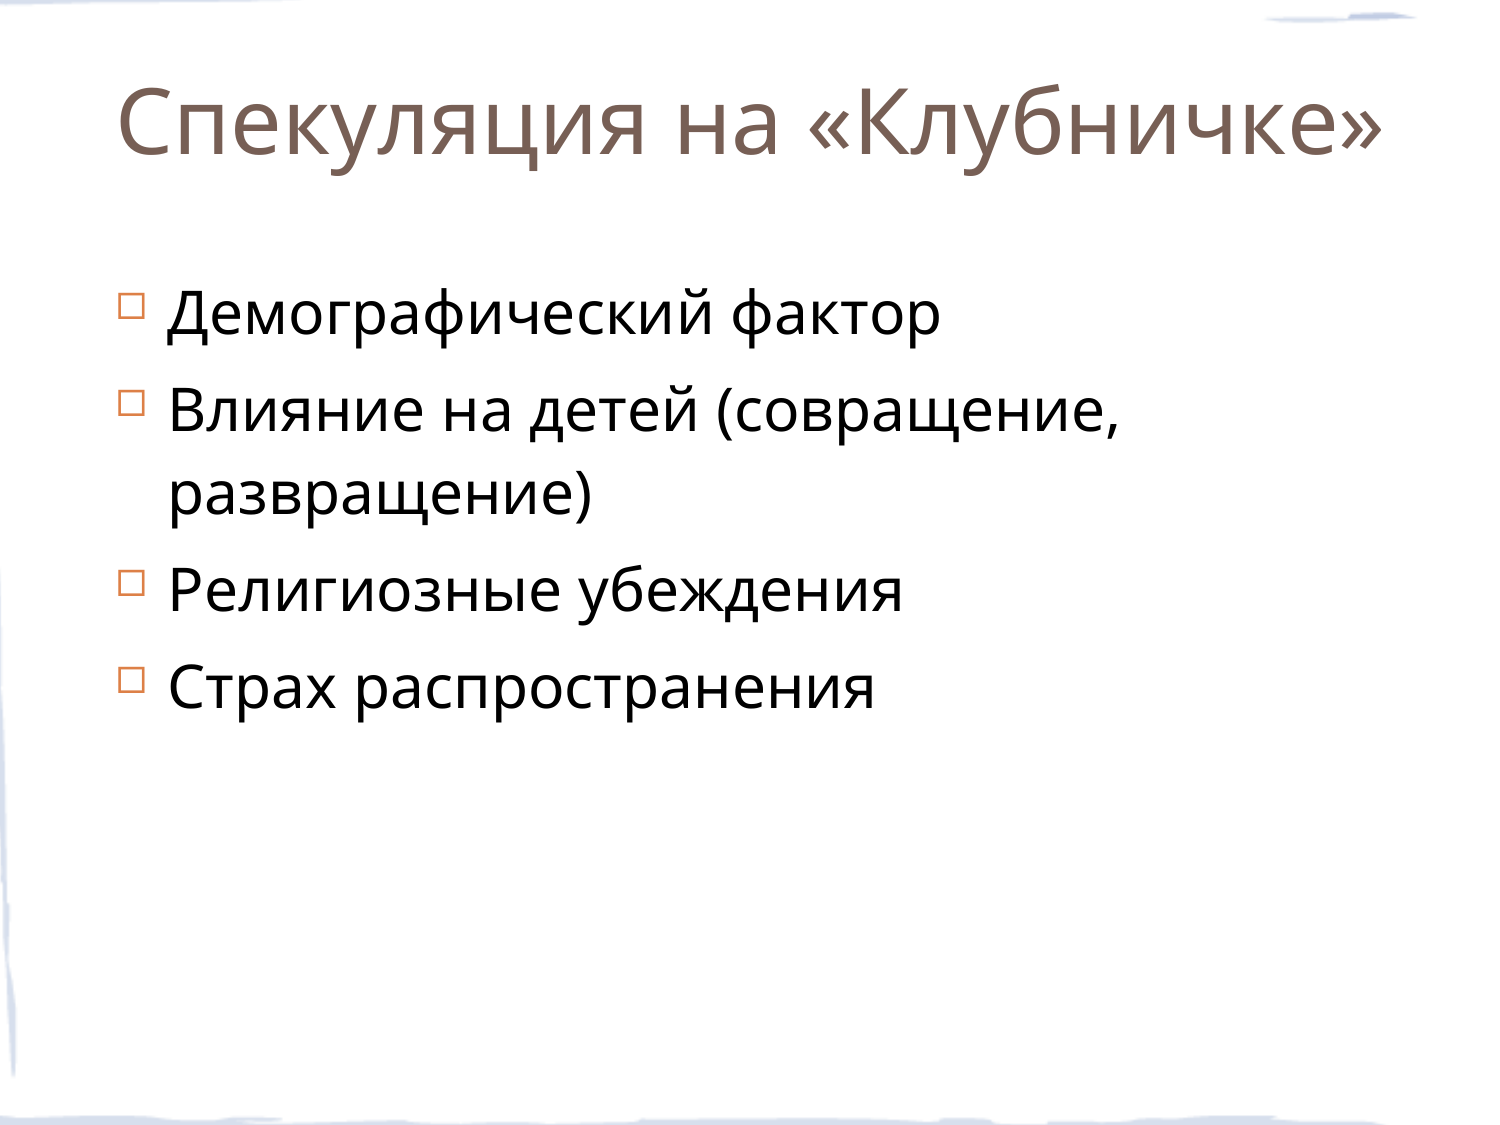

# Спекуляция на «Клубничке»
Демографический фактор
Влияние на детей (совращение, развращение)
Религиозные убеждения
Страх распространения